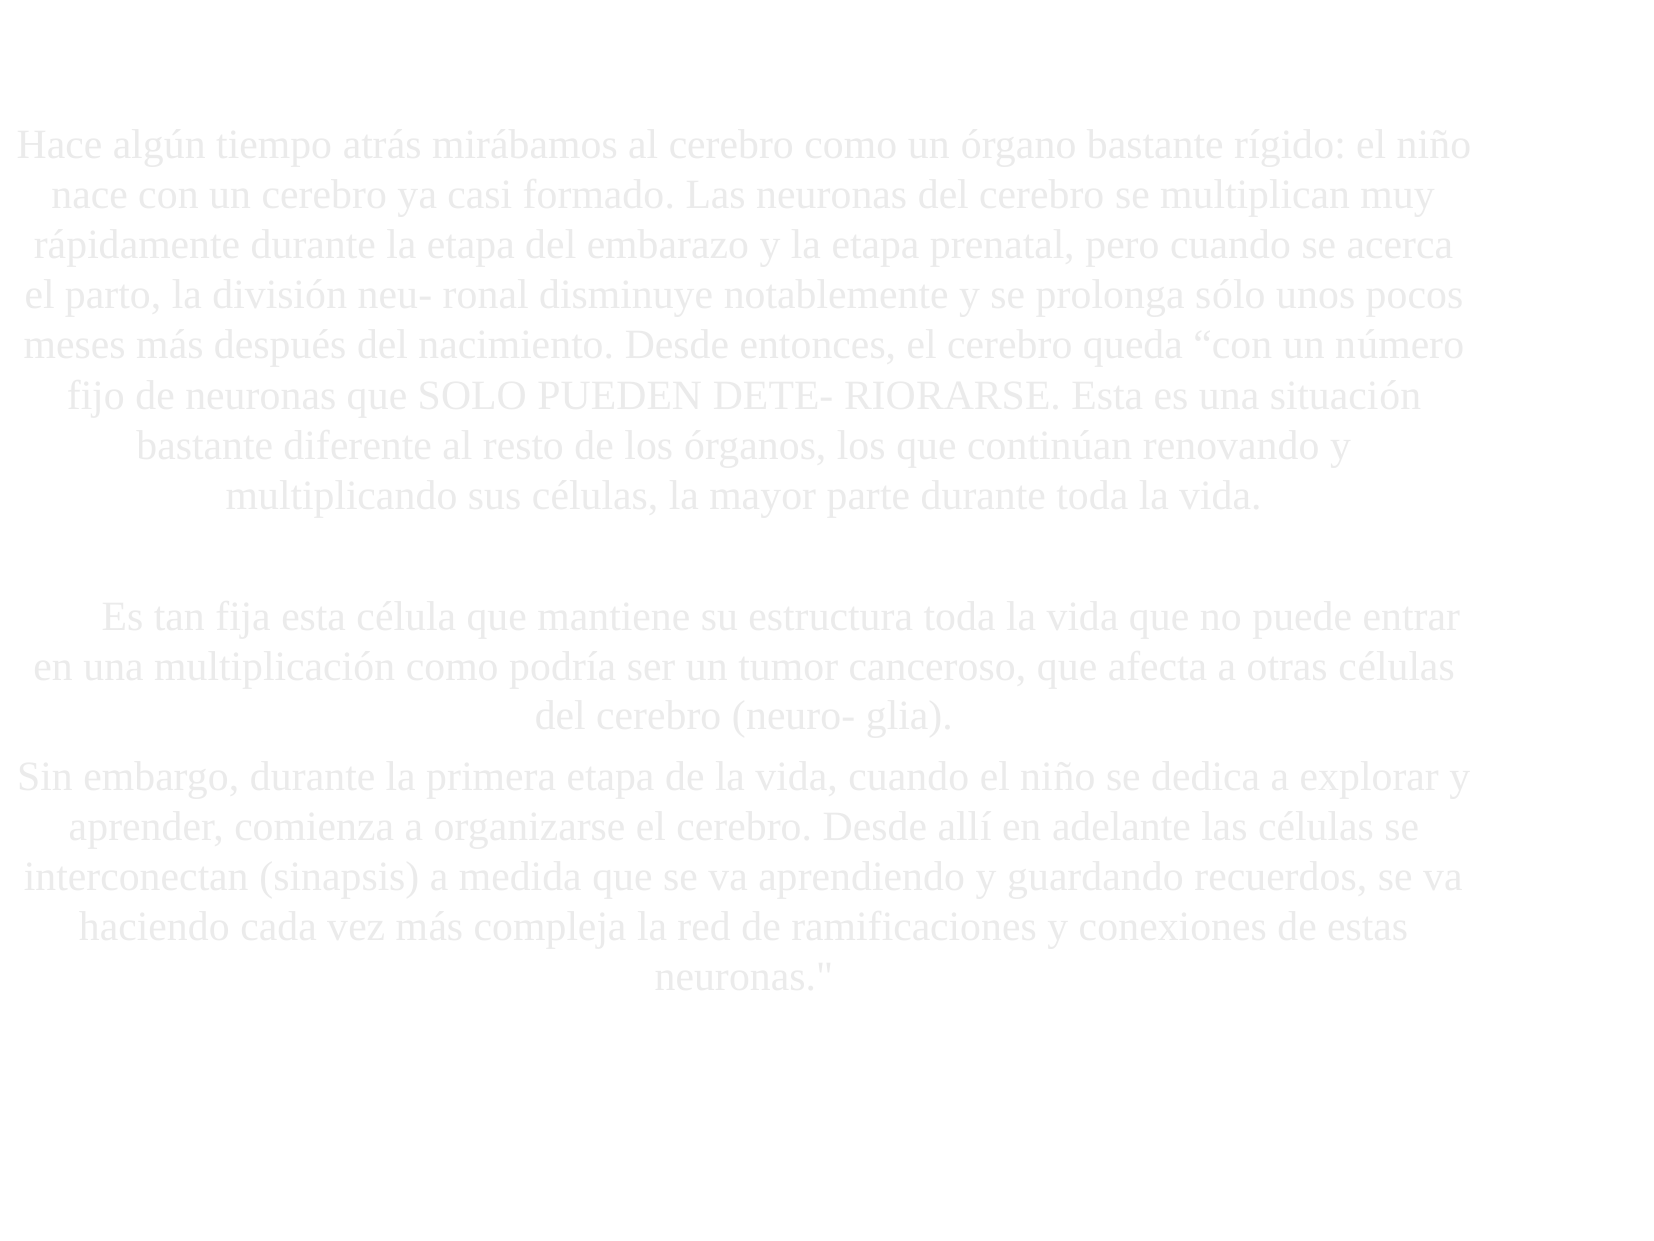

# Hace algún tiempo atrás mirábamos al cerebro como un órgano bastante rígido: el niño nace con un cerebro ya casi formado. Las neuronas del cerebro se multiplican muy rápidamente durante la etapa del embarazo y la etapa prenatal, pero cuando se acerca el parto, la división neu- ronal disminuye notablemente y se prolonga sólo unos pocos meses más después del nacimiento. Desde entonces, el cerebro queda “con un número fijo de neuronas que SOLO PUEDEN DETE- RIORARSE. Esta es una situación bastante diferente al resto de los órganos, los que continúan renovando y multiplicando sus células, la mayor parte durante toda la vida.
	Es tan fija esta célula que mantiene su estructura toda la vida que no puede entrar en una multiplicación como podría ser un tumor canceroso, que afecta a otras células del cerebro (neuro- glia).
Sin embargo, durante la primera etapa de la vida, cuando el niño se dedica a explorar y aprender, comienza a organizarse el cerebro. Desde allí en adelante las células se interconectan (sinapsis) a medida que se va aprendiendo y guardando recuerdos, se va haciendo cada vez más compleja la red de ramificaciones y conexiones de estas neuronas."